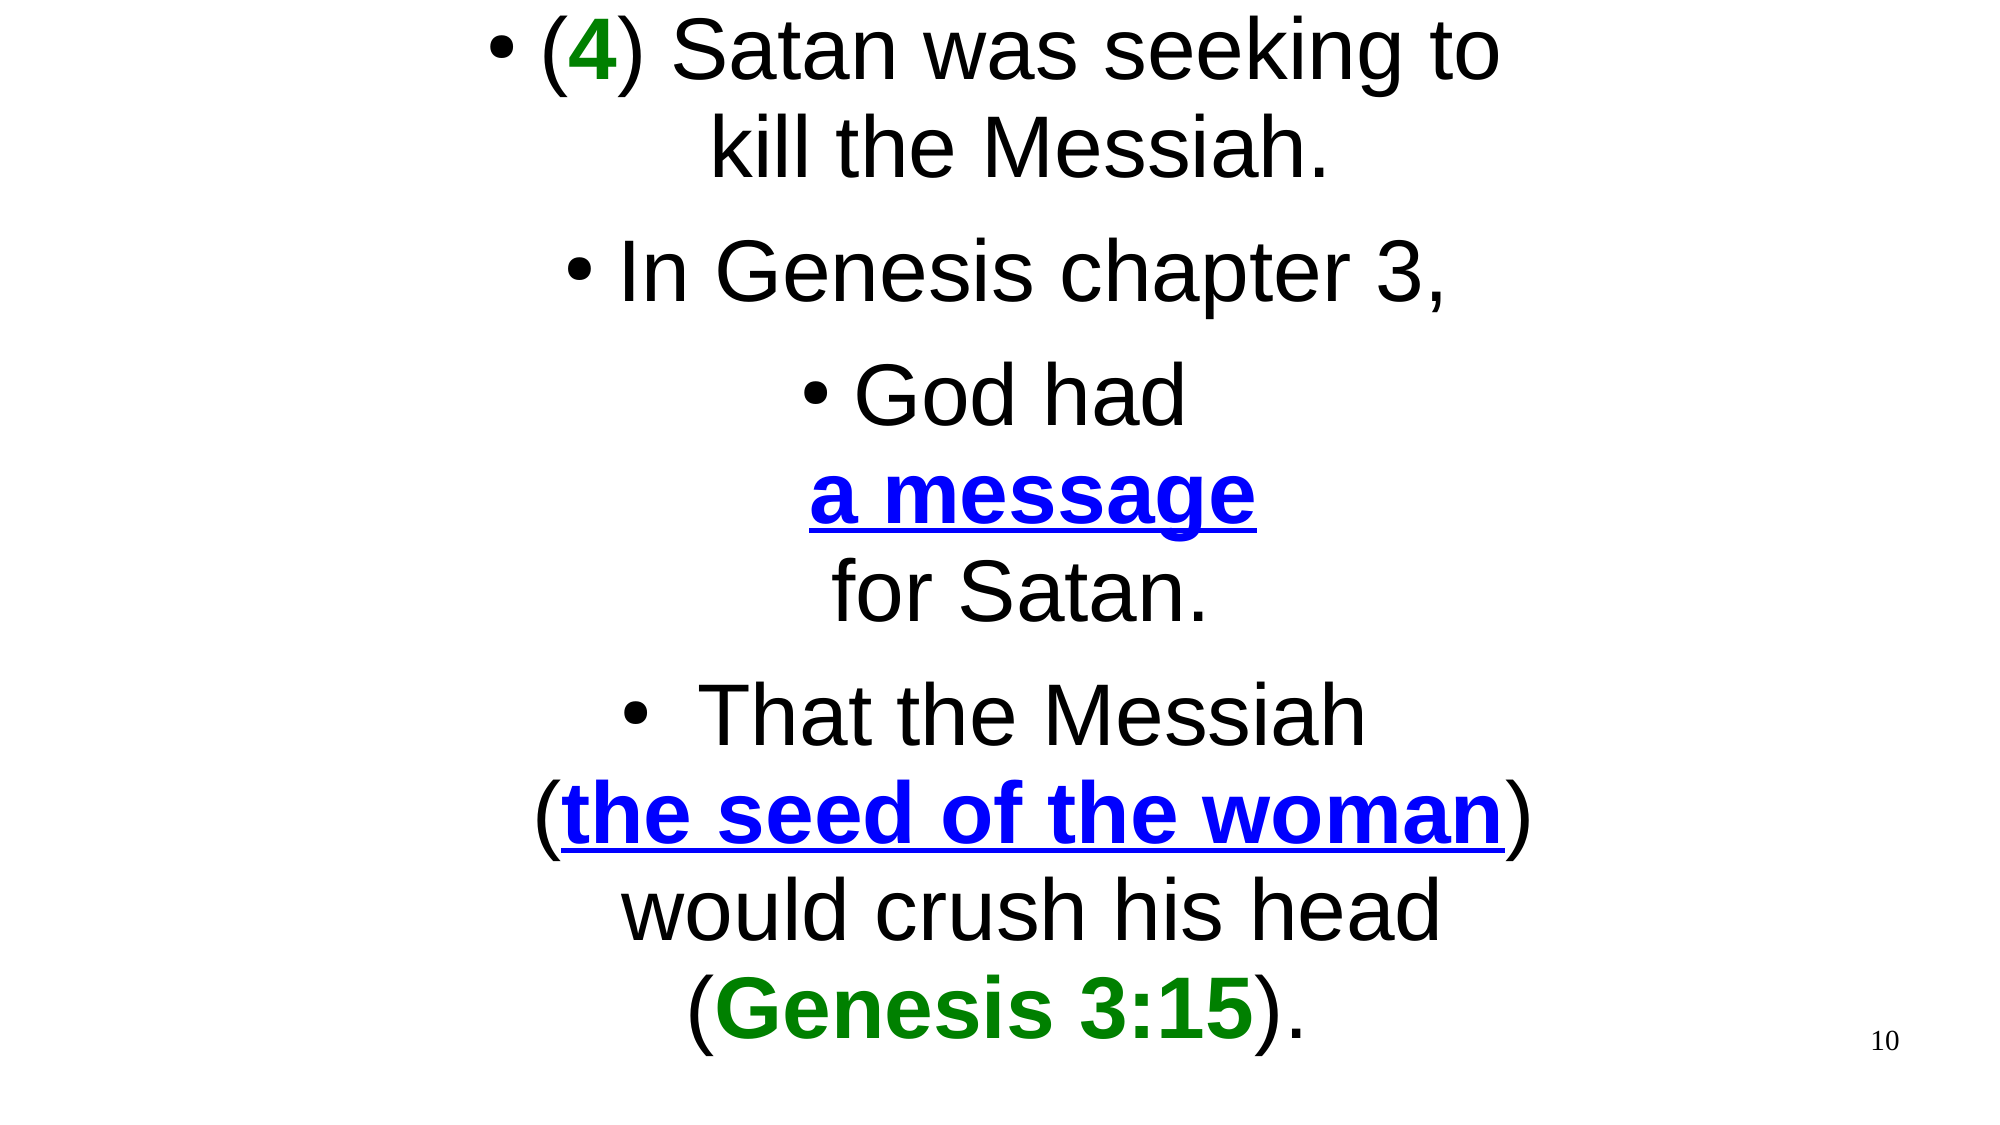

# (4) Satan was seeking to kill the Messiah.
In Genesis chapter 3,
God had
a message
for Satan.
 That the Messiah
(the seed of the woman)
 would crush his head
(Genesis 3:15).
10